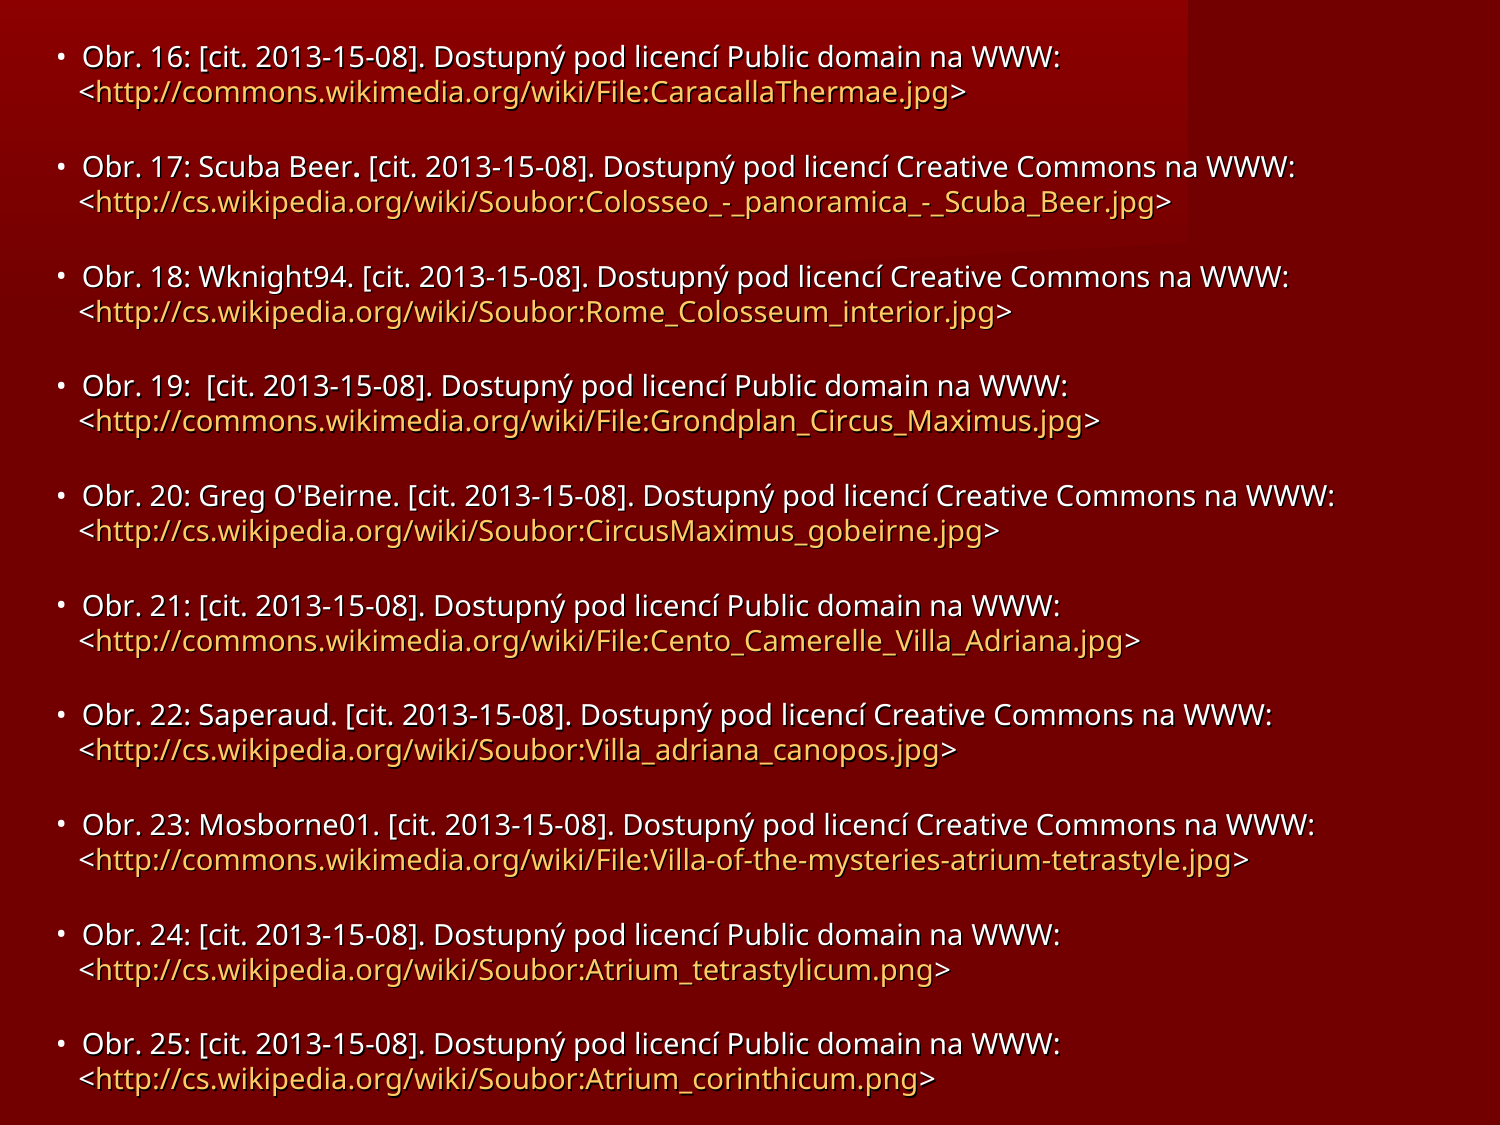

Obr. 16: [cit. 2013-15-08]. Dostupný pod licencí Public domain na WWW:
 <http://commons.wikimedia.org/wiki/File:CaracallaThermae.jpg>
 Obr. 17: Scuba Beer. [cit. 2013-15-08]. Dostupný pod licencí Creative Commons na WWW:
 <http://cs.wikipedia.org/wiki/Soubor:Colosseo_-_panoramica_-_Scuba_Beer.jpg>
 Obr. 18: Wknight94. [cit. 2013-15-08]. Dostupný pod licencí Creative Commons na WWW:
 <http://cs.wikipedia.org/wiki/Soubor:Rome_Colosseum_interior.jpg>
 Obr. 19: [cit. 2013-15-08]. Dostupný pod licencí Public domain na WWW:
 <http://commons.wikimedia.org/wiki/File:Grondplan_Circus_Maximus.jpg>
 Obr. 20: Greg O'Beirne. [cit. 2013-15-08]. Dostupný pod licencí Creative Commons na WWW:
 <http://cs.wikipedia.org/wiki/Soubor:CircusMaximus_gobeirne.jpg>
 Obr. 21: [cit. 2013-15-08]. Dostupný pod licencí Public domain na WWW:
 <http://commons.wikimedia.org/wiki/File:Cento_Camerelle_Villa_Adriana.jpg>
 Obr. 22: Saperaud. [cit. 2013-15-08]. Dostupný pod licencí Creative Commons na WWW:
 <http://cs.wikipedia.org/wiki/Soubor:Villa_adriana_canopos.jpg>
 Obr. 23: Mosborne01. [cit. 2013-15-08]. Dostupný pod licencí Creative Commons na WWW:
 <http://commons.wikimedia.org/wiki/File:Villa-of-the-mysteries-atrium-tetrastyle.jpg>
 Obr. 24: [cit. 2013-15-08]. Dostupný pod licencí Public domain na WWW:
 <http://cs.wikipedia.org/wiki/Soubor:Atrium_tetrastylicum.png>
 Obr. 25: [cit. 2013-15-08]. Dostupný pod licencí Public domain na WWW:
 <http://cs.wikipedia.org/wiki/Soubor:Atrium_corinthicum.png>